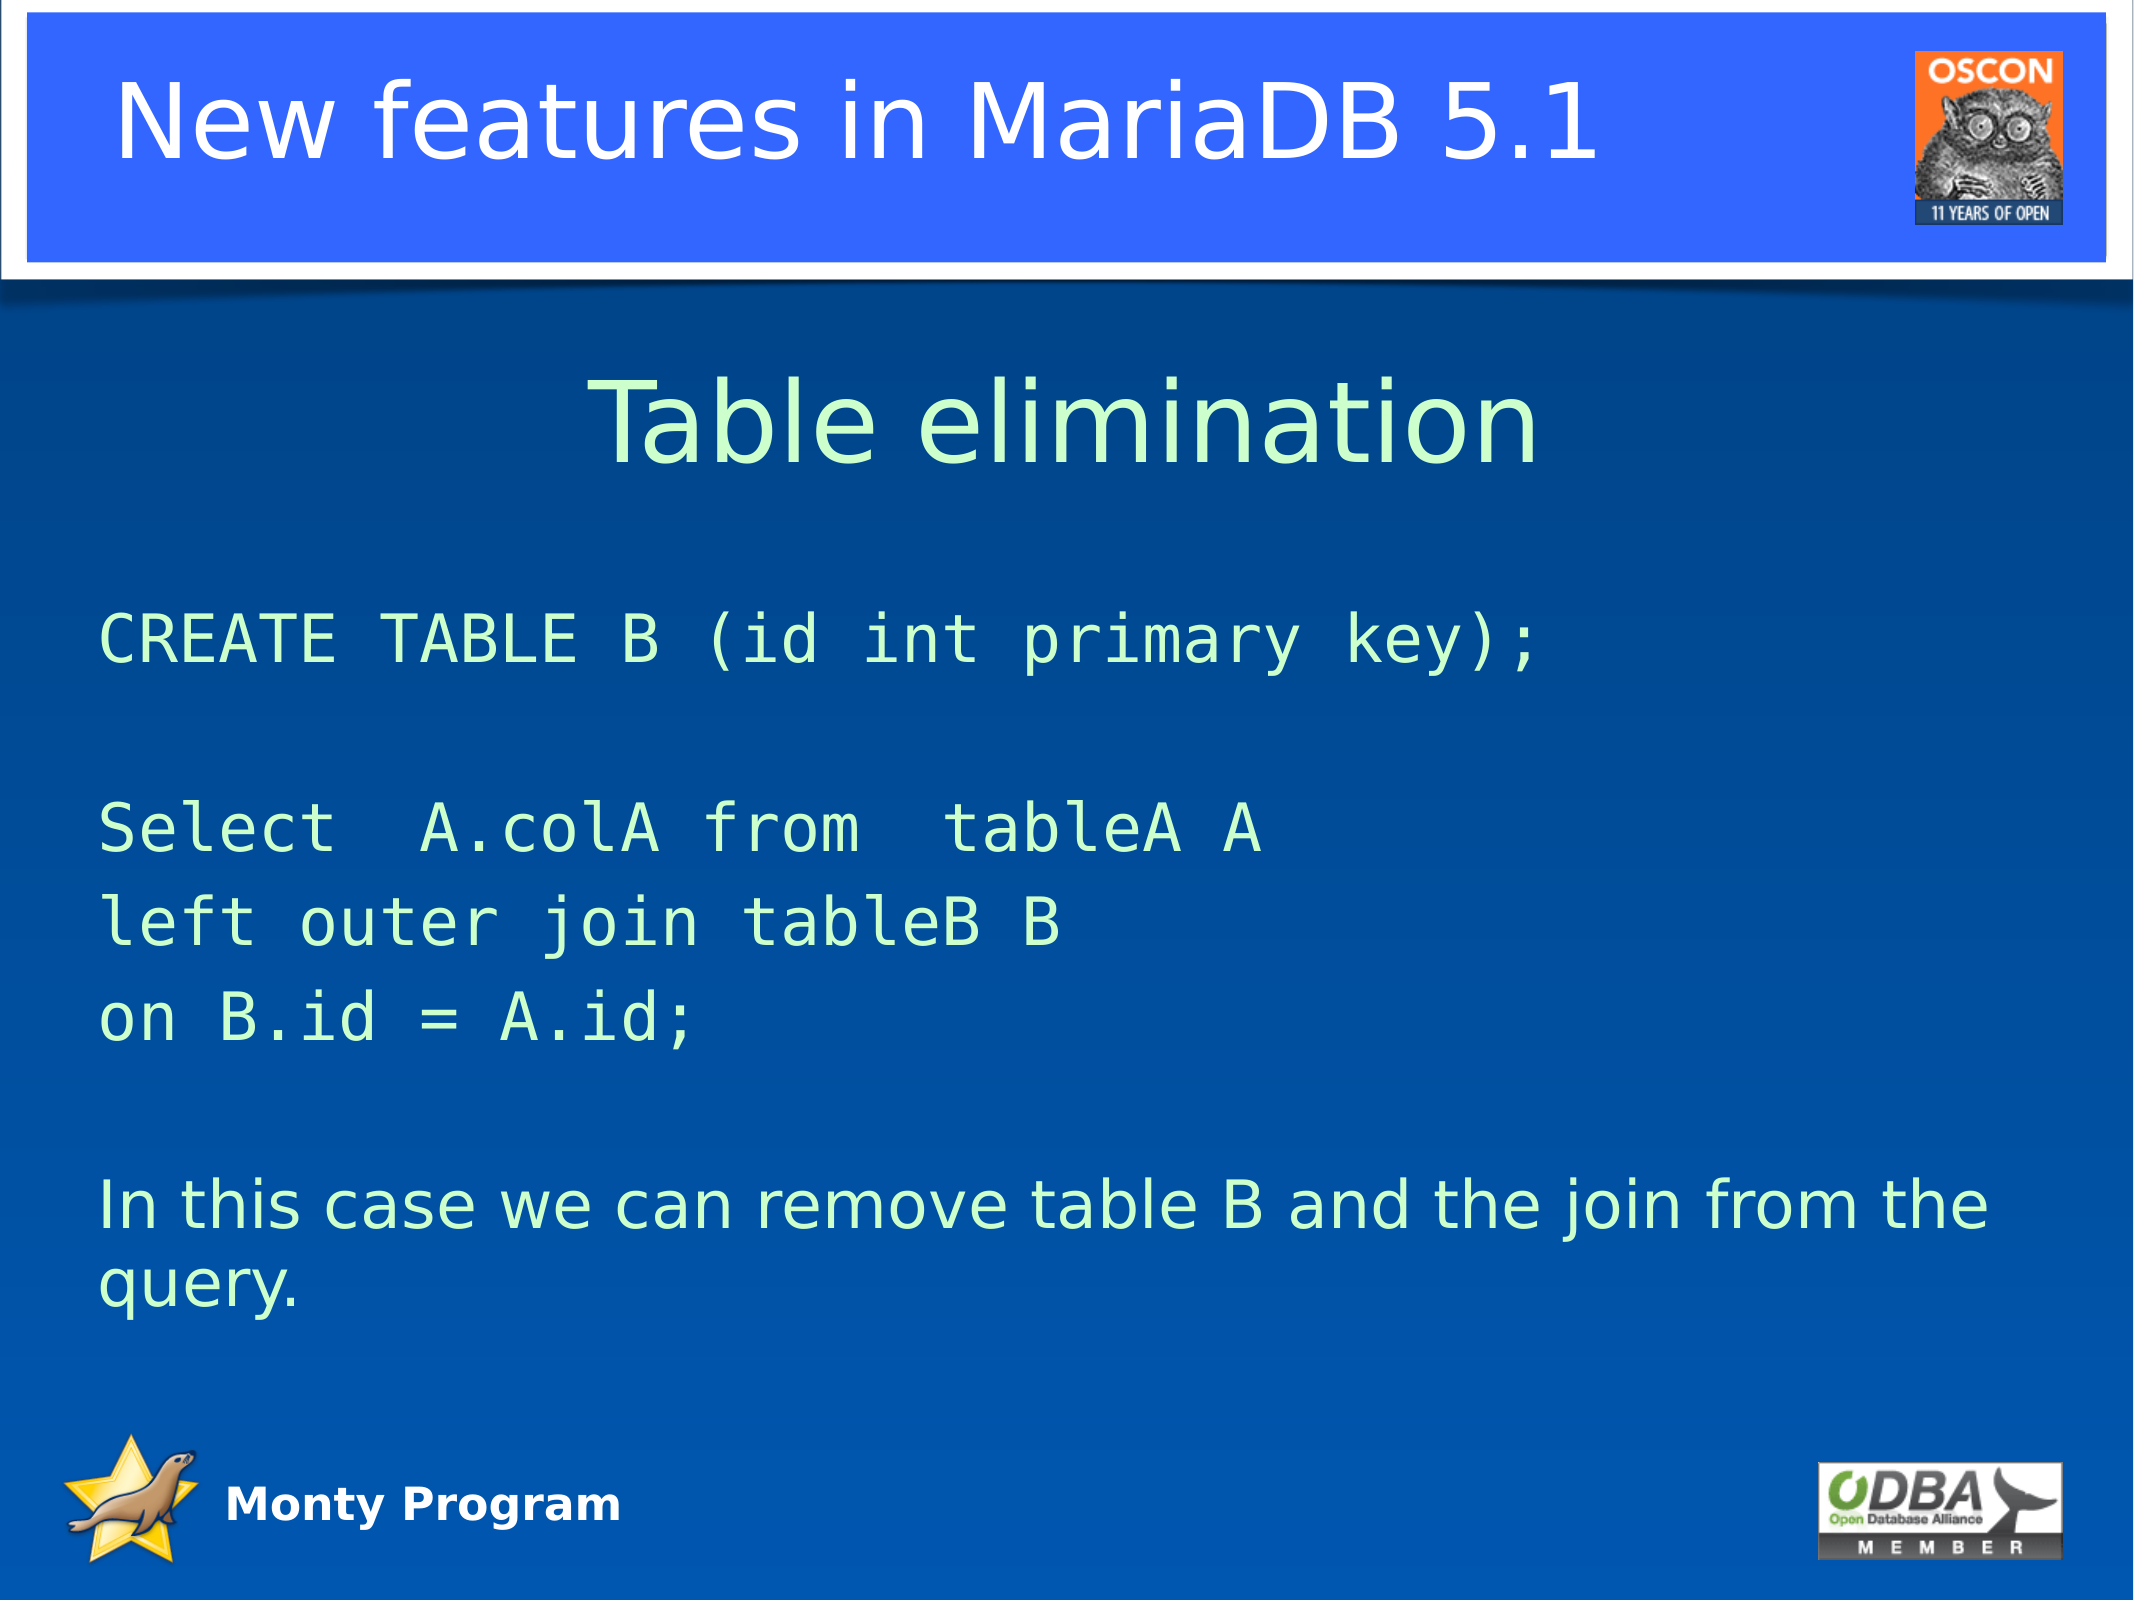

# New features in MariaDB 5.1
Table elimination
CREATE TABLE B (id int primary key);
Select A.colA from tableA A
left outer join tableB B
on B.id = A.id;
In this case we can remove table B and the join from the query.